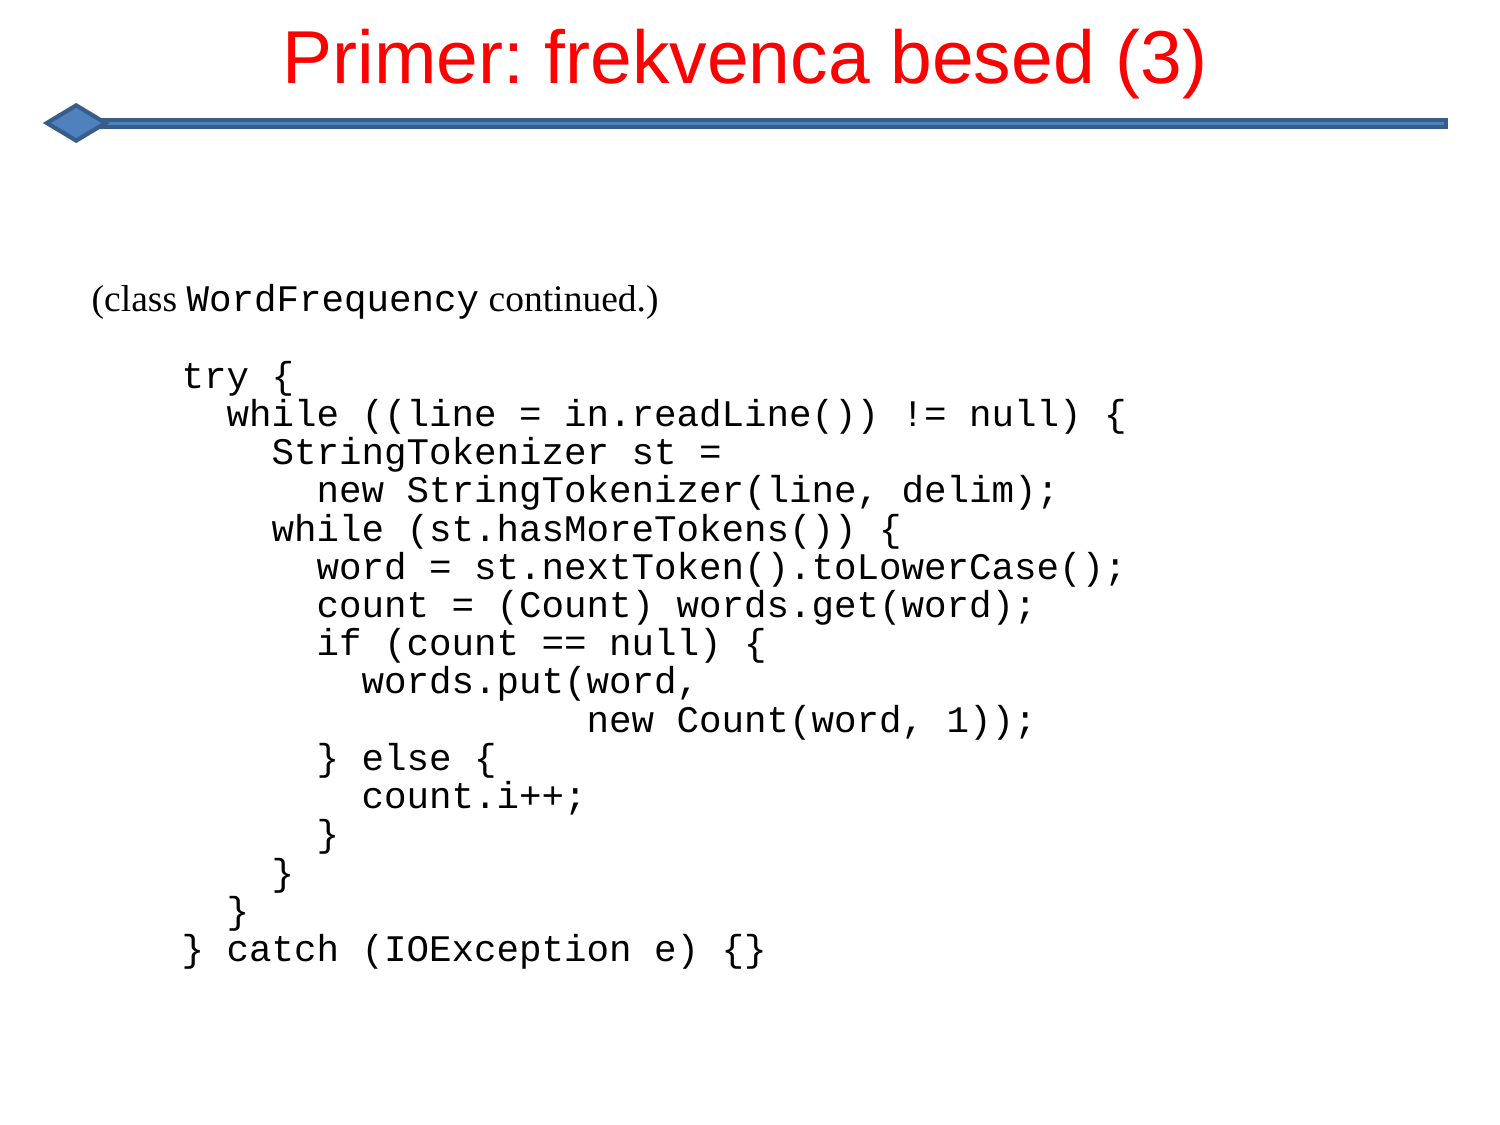

# Primer: frekvenca besed (3)
(class WordFrequency continued.)
 try {
 while ((line = in.readLine()) != null) {
 StringTokenizer st =
 new StringTokenizer(line, delim);
 while (st.hasMoreTokens()) {
 word = st.nextToken().toLowerCase();
 count = (Count) words.get(word);
 if (count == null) {
 words.put(word,
 new Count(word, 1));
 } else {
 count.i++;
 }
 }
 }
 } catch (IOException e) {}